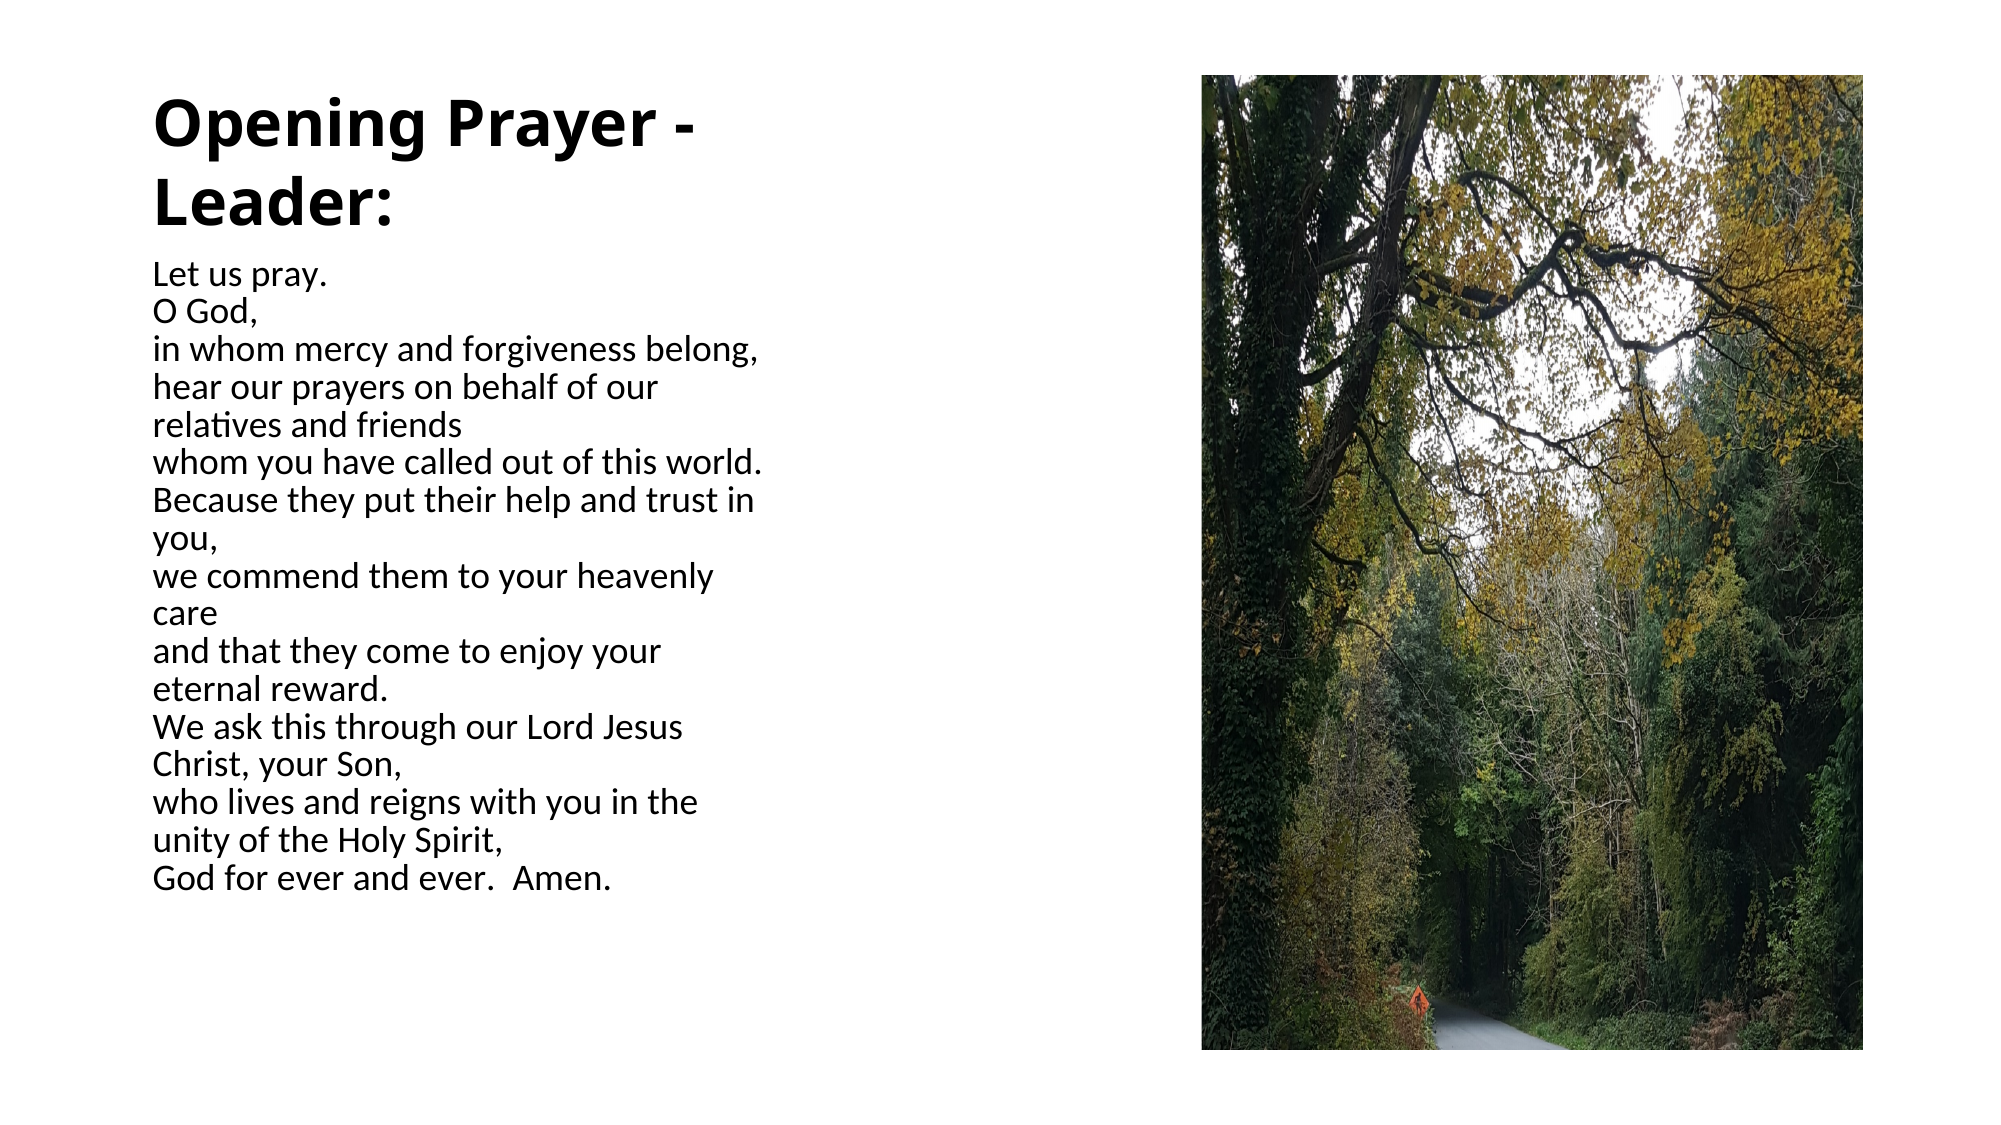

# Opening Prayer - Leader:
Let us pray.
O God,
in whom mercy and forgiveness belong,
hear our prayers on behalf of our relatives and friends
whom you have called out of this world.
Because they put their help and trust in you,
we commend them to your heavenly care
and that they come to enjoy your eternal reward.
We ask this through our Lord Jesus Christ, your Son,
who lives and reigns with you in the unity of the Holy Spirit,
God for ever and ever. Amen.